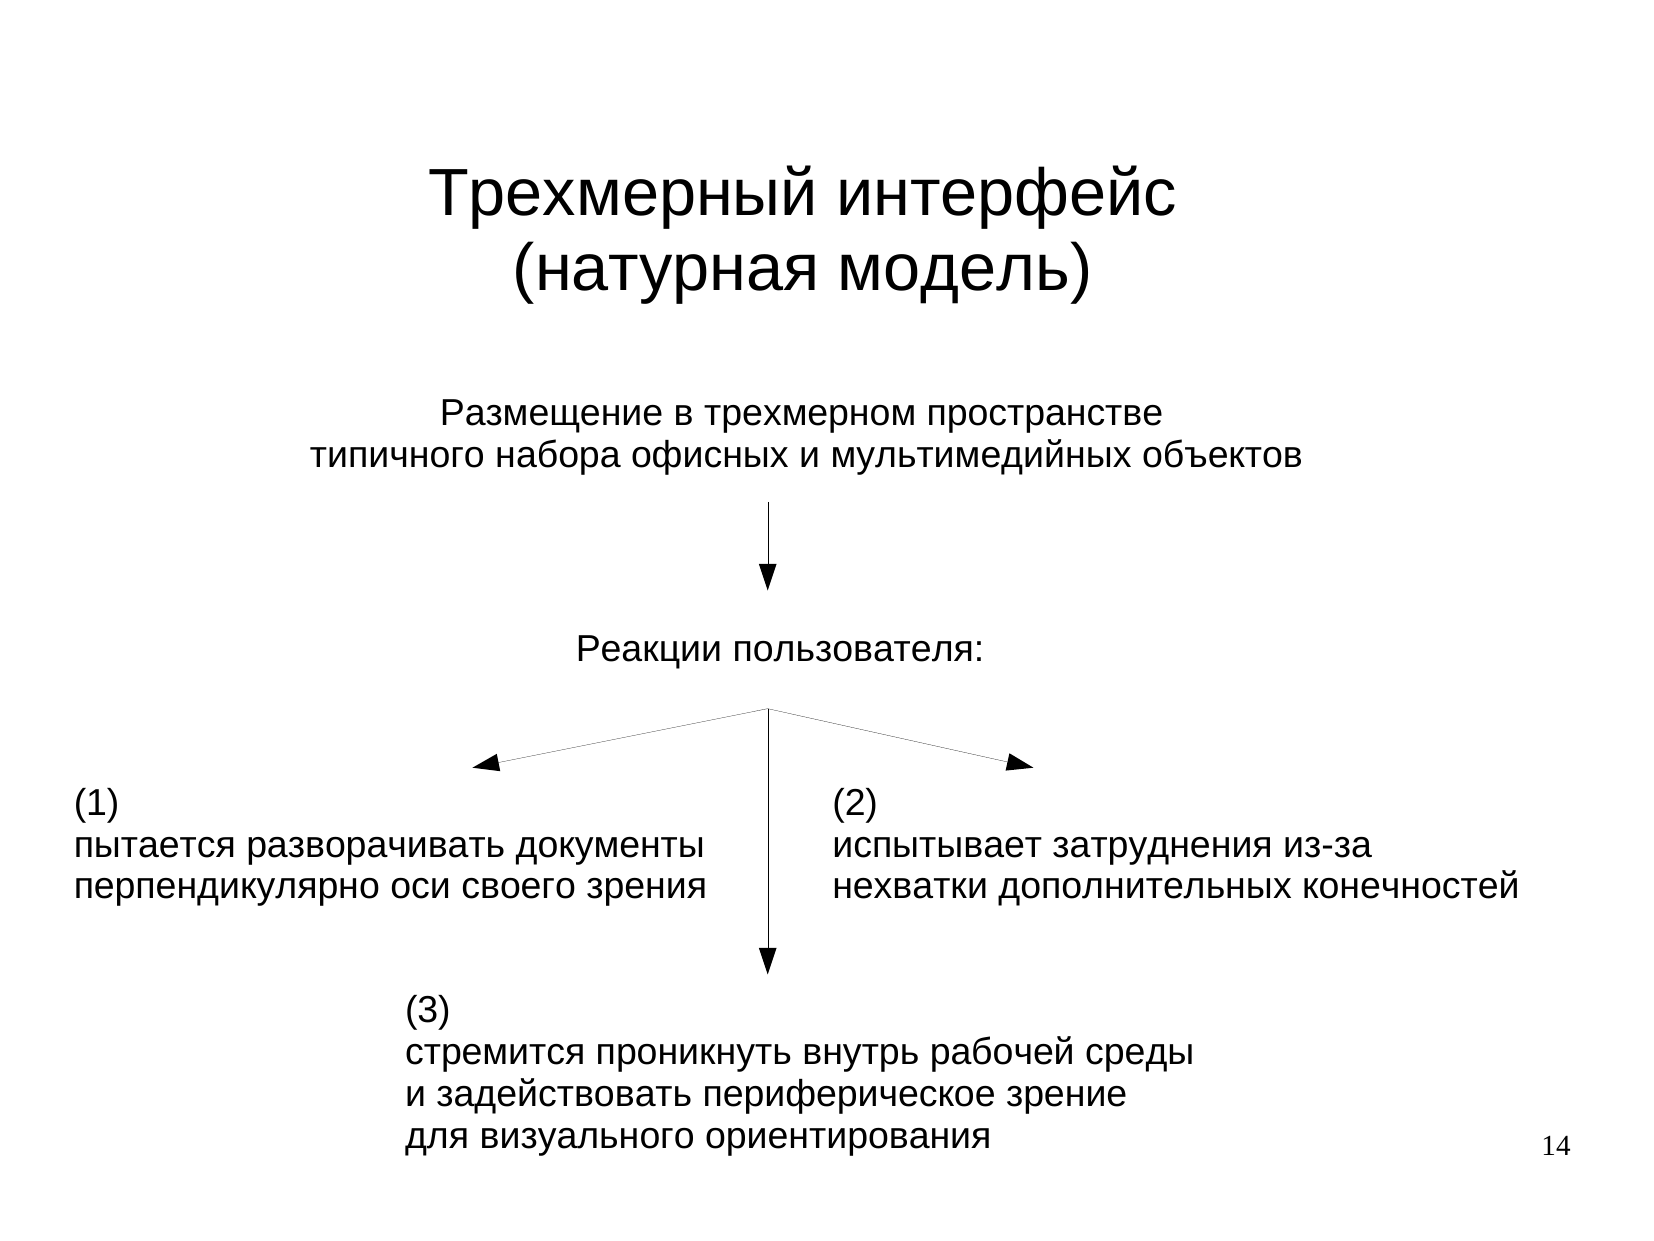

Трехмерный интерфейс
(натурная модель)
Размещение в трехмерном пространстве
типичного набора офисных и мультимедийных объектов
Реакции пользователя:
(1)
пытается разворачивать документы
перпендикулярно оси своего зрения
(2)
испытывает затруднения из-за
нехватки дополнительных конечностей
(3)
стремится проникнуть внутрь рабочей среды
и задействовать периферическое зрение
для визуального ориентирования
14